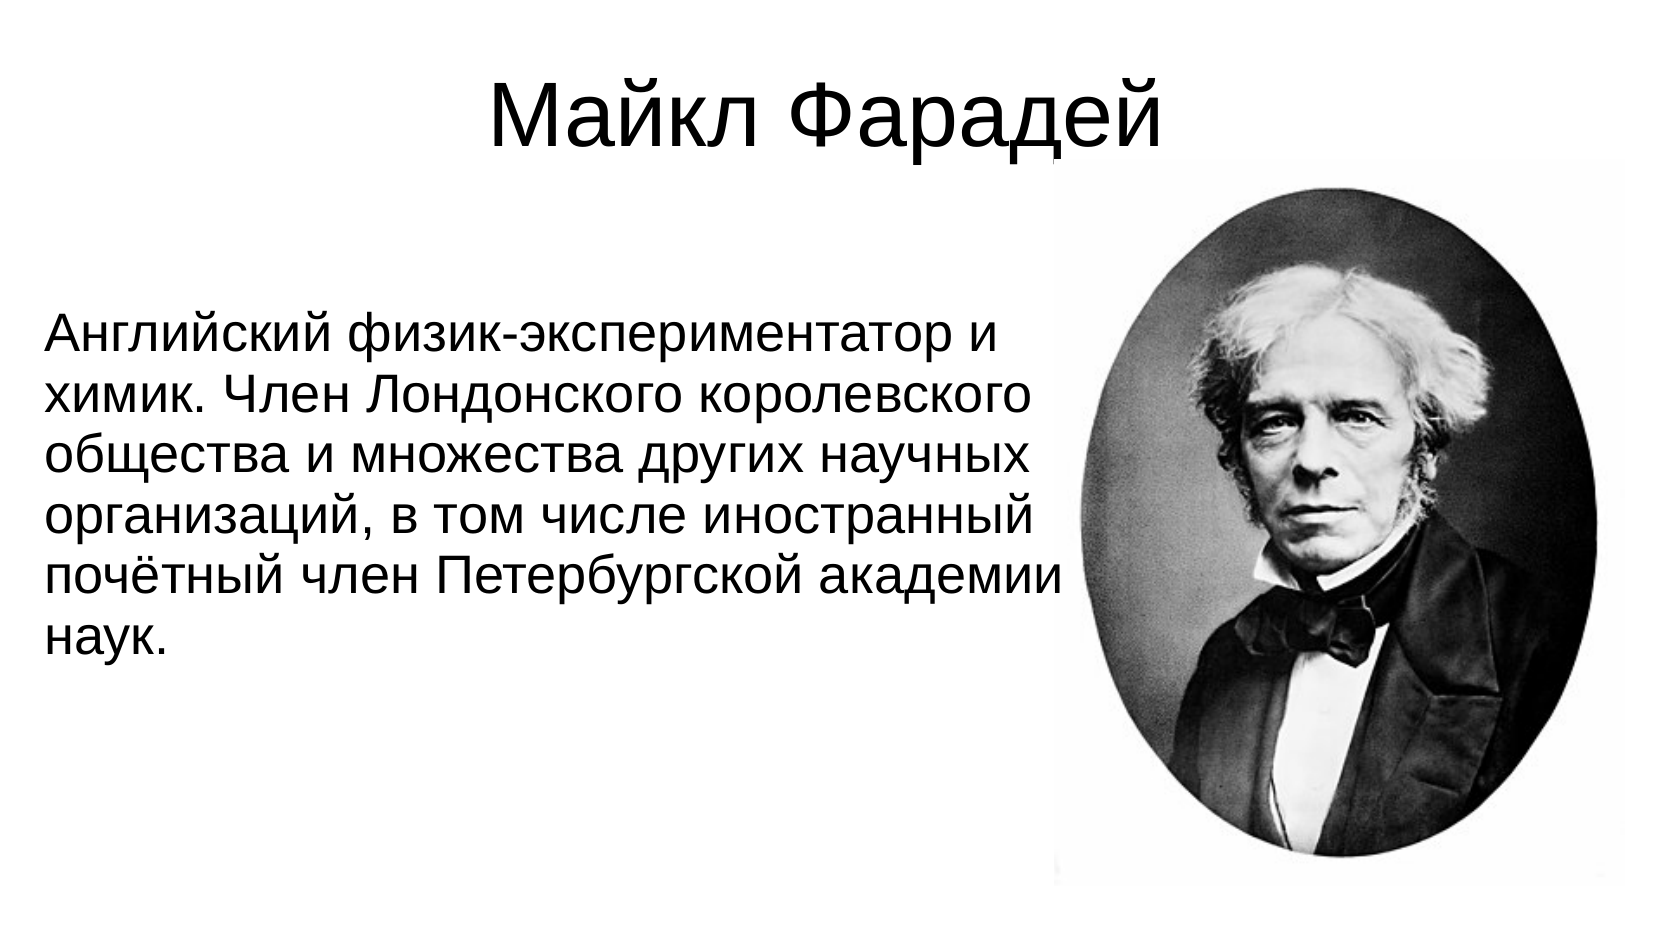

# Майкл Фарадей
Английский физик-экспериментатор и
химик. Член Лондонского королевского
общества и множества других научных
организаций, в том числе иностранный
почётный член Петербургской академии
наук.